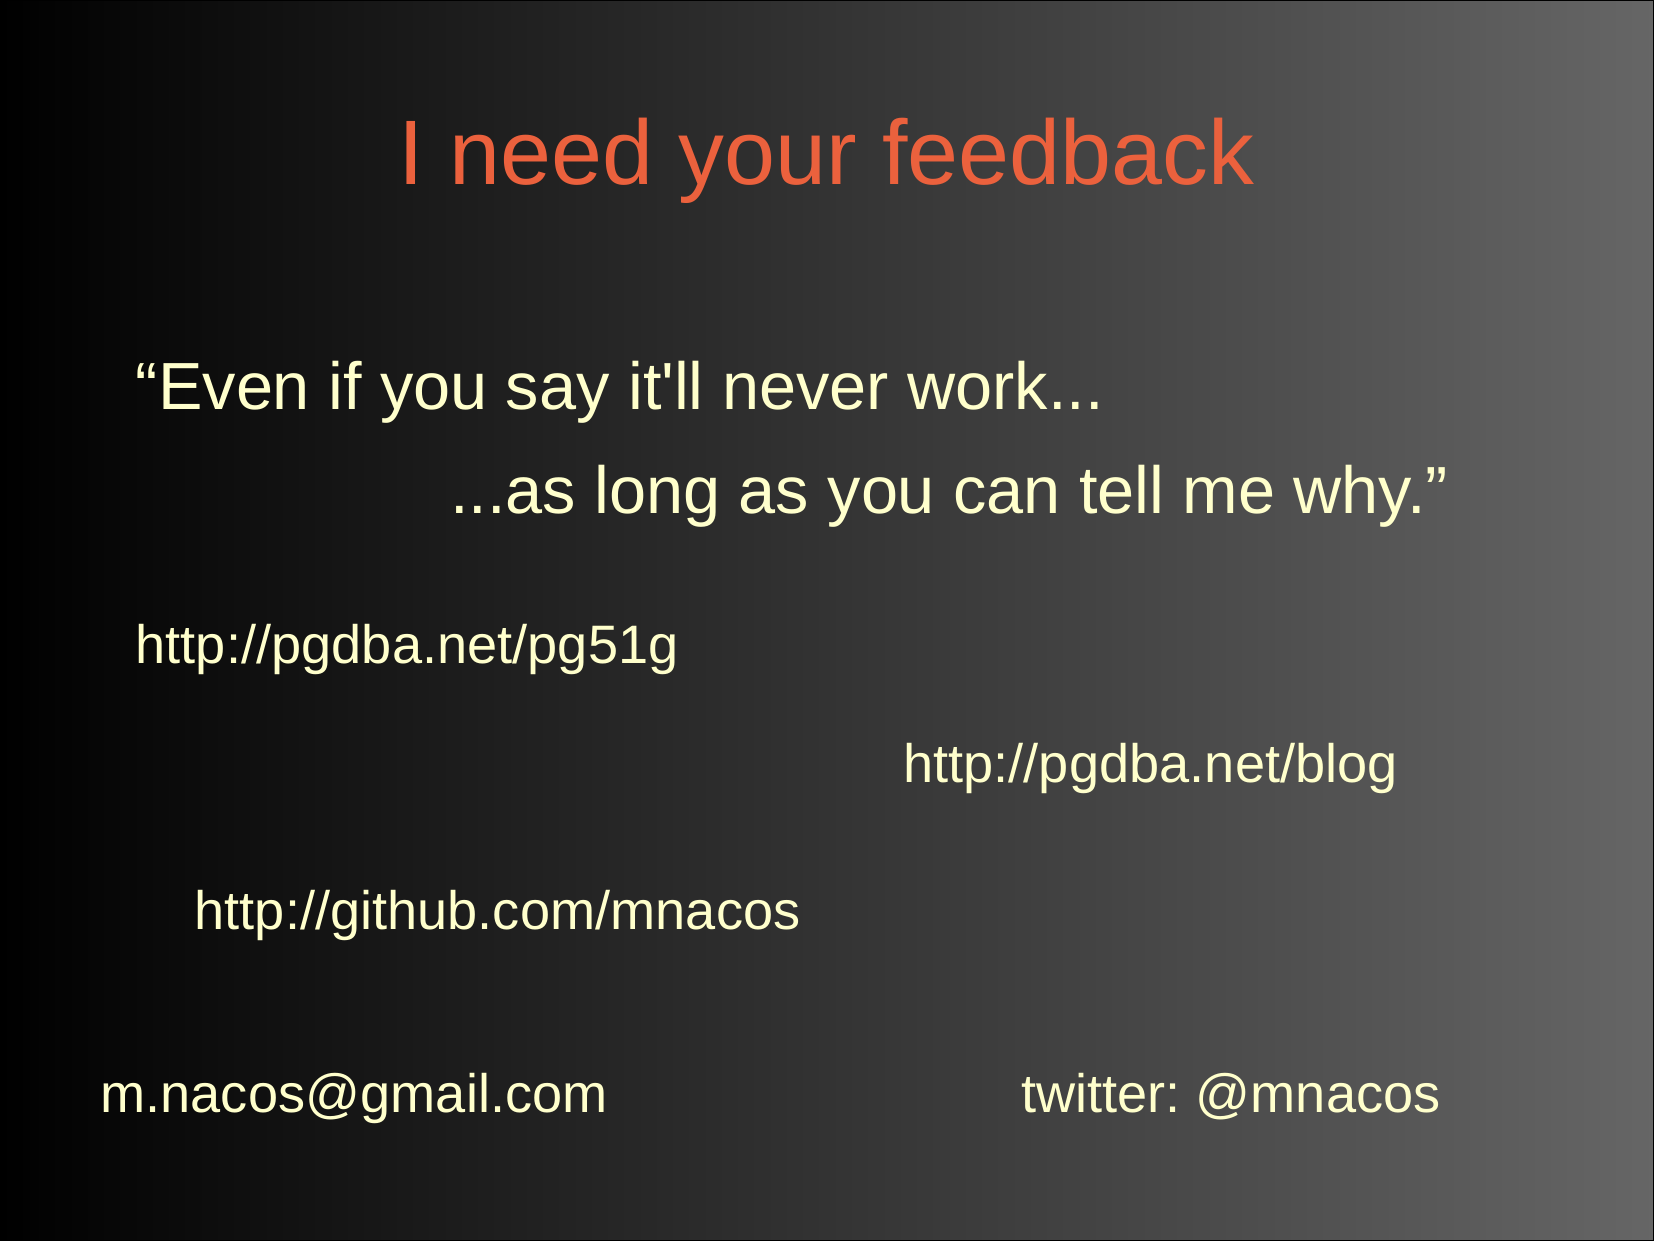

# I need your feedback
“Even if you say it'll never work...
 ...as long as you can tell me why.”
http://pgdba.net/pg51g
http://pgdba.net/blog
http://github.com/mnacos
m.nacos@gmail.com
twitter: @mnacos